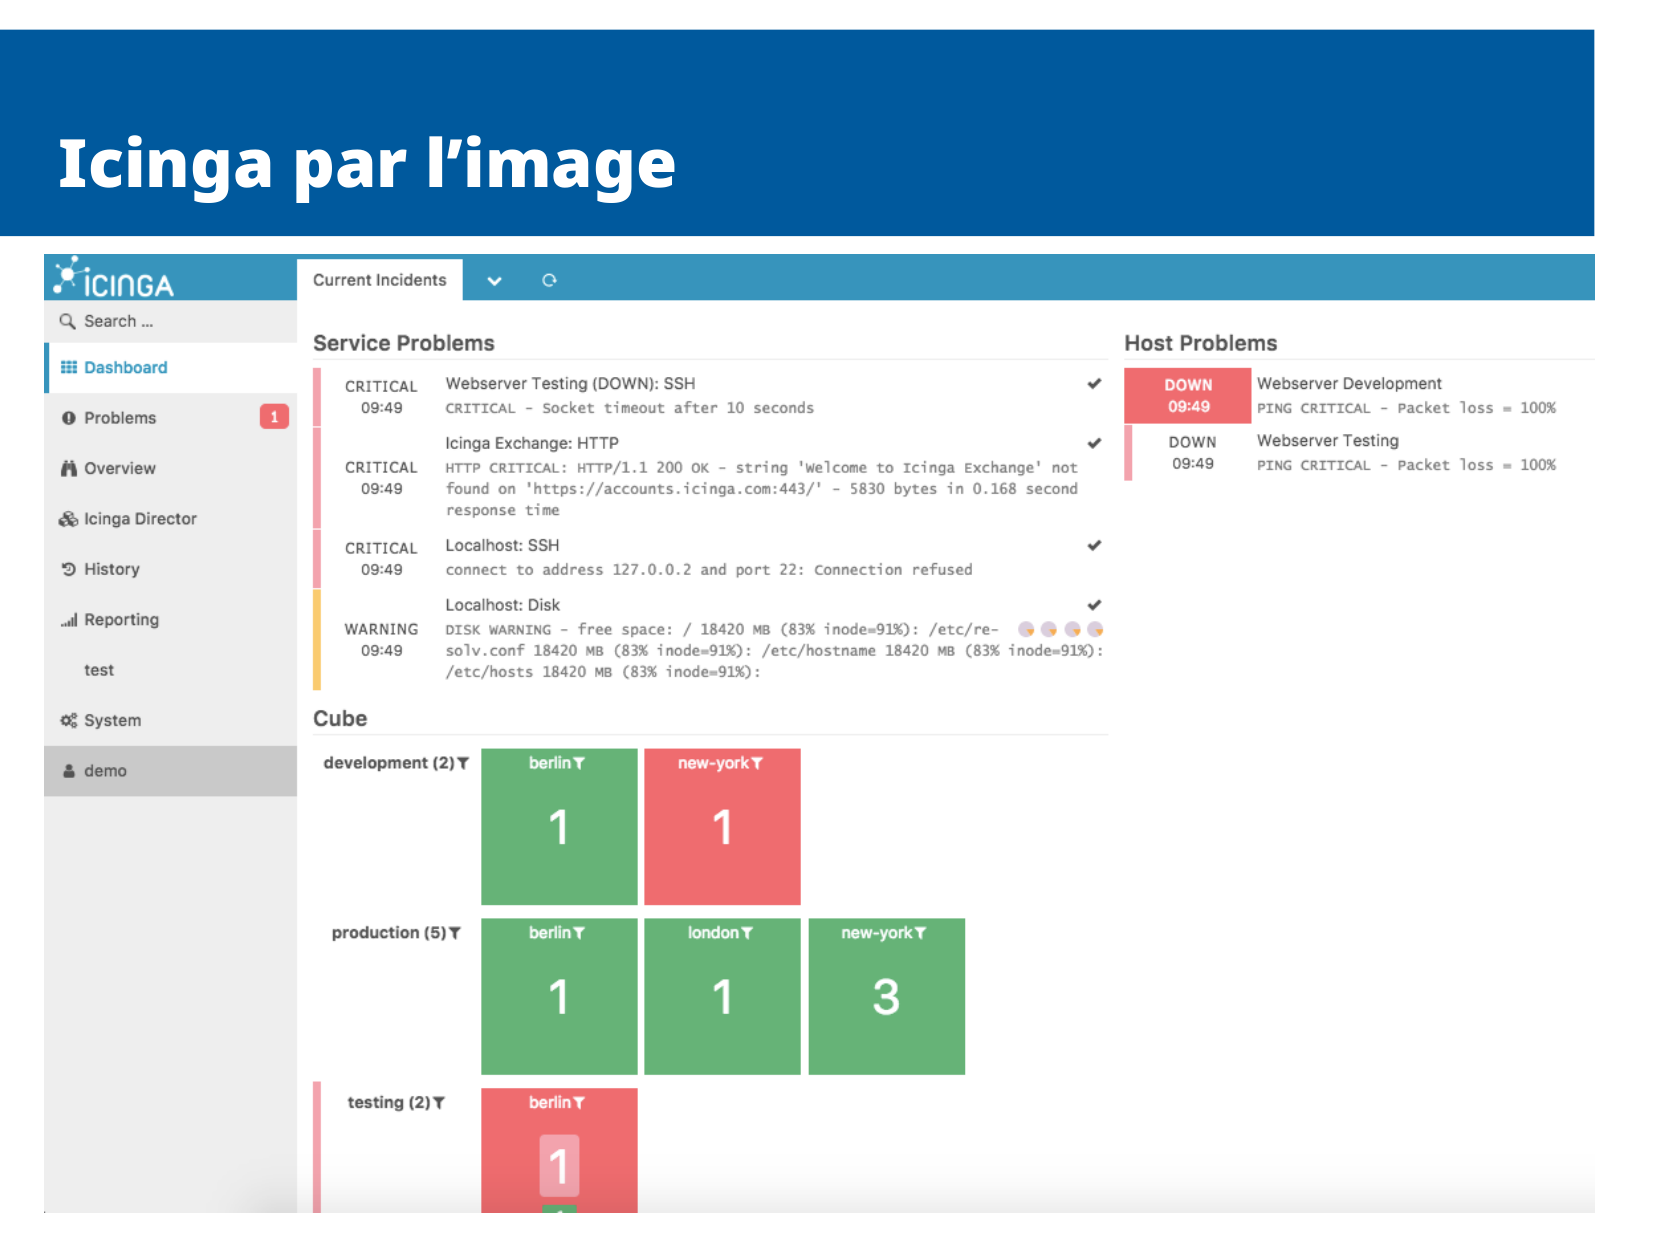

# Icinga par l’image
59
blog.lrdf.fr - Licence CC-BY-NC-SA